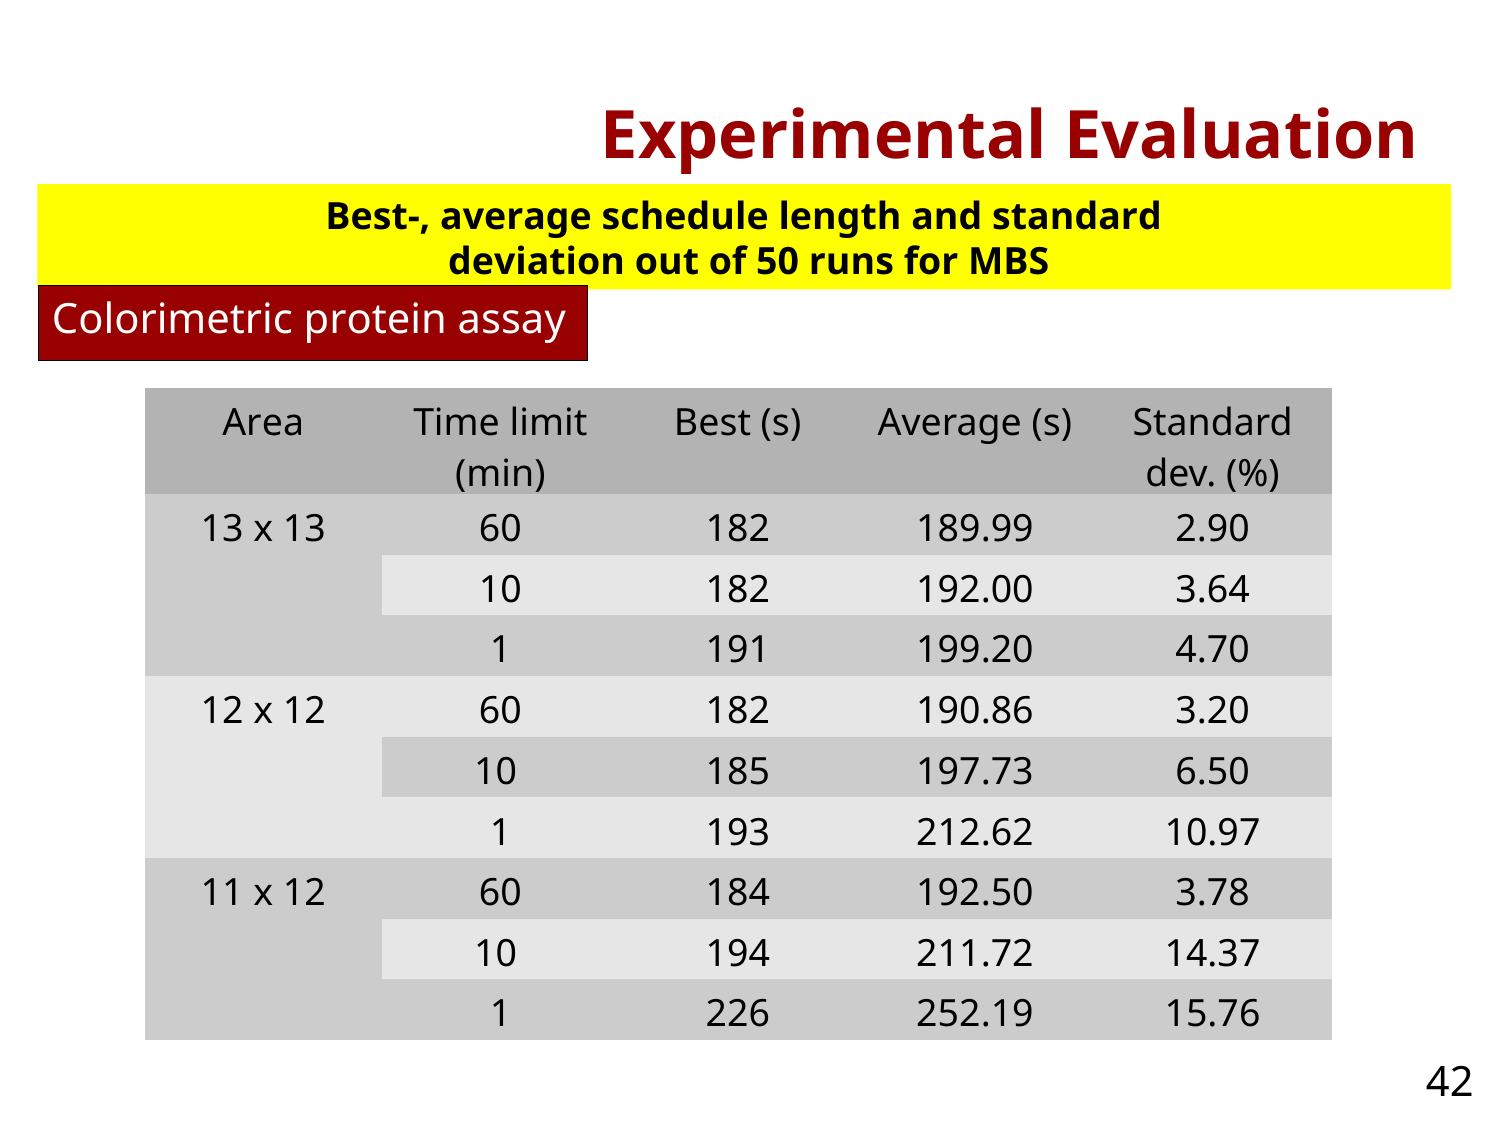

# Experimental Evaluation
Best-, average schedule length and standard
 deviation out of 50 runs for MBS
Colorimetric protein assay
Colorimetric protein assay
Colorimetric protein assay
Colorimetric protein assay
| Area | Time limit (min) | Best (s) | Average (s) | Standard dev. (%) |
| --- | --- | --- | --- | --- |
| 13 x 13 | 60 | 182 | 189.99 | 2.90 |
| | 10 | 182 | 192.00 | 3.64 |
| | 1 | 191 | 199.20 | 4.70 |
| 12 x 12 | 60 | 182 | 190.86 | 3.20 |
| | 10 | 185 | 197.73 | 6.50 |
| | 1 | 193 | 212.62 | 10.97 |
| 11 x 12 | 60 | 184 | 192.50 | 3.78 |
| | 10 | 194 | 211.72 | 14.37 |
| | 1 | 226 | 252.19 | 15.76 |